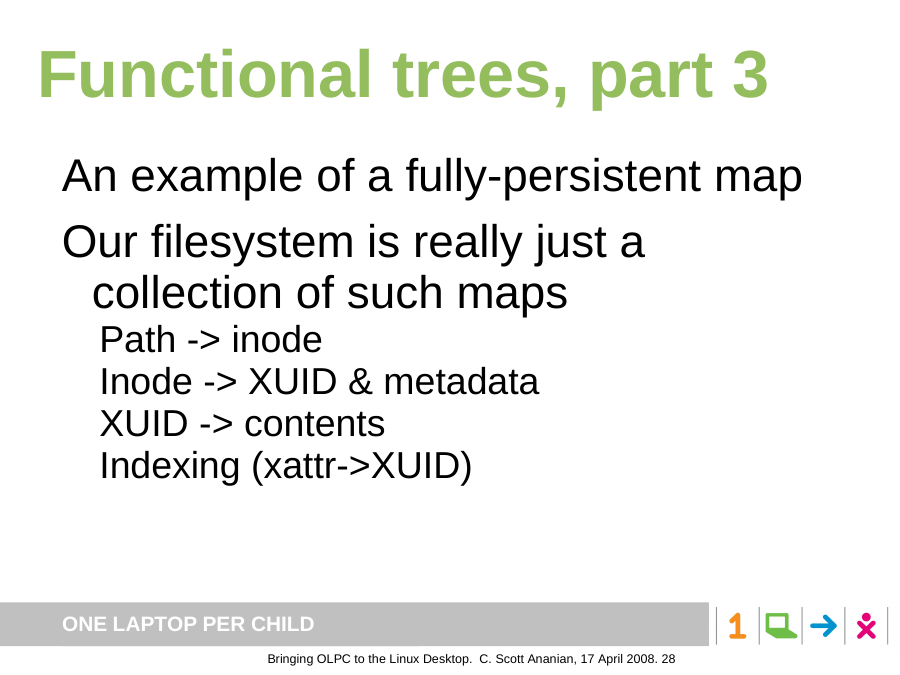

# Functional trees, part 3
An example of a fully-persistent map
Our filesystem is really just a collection of such maps
Path -> inode
Inode -> XUID & metadata
XUID -> contents
Indexing (xattr->XUID)